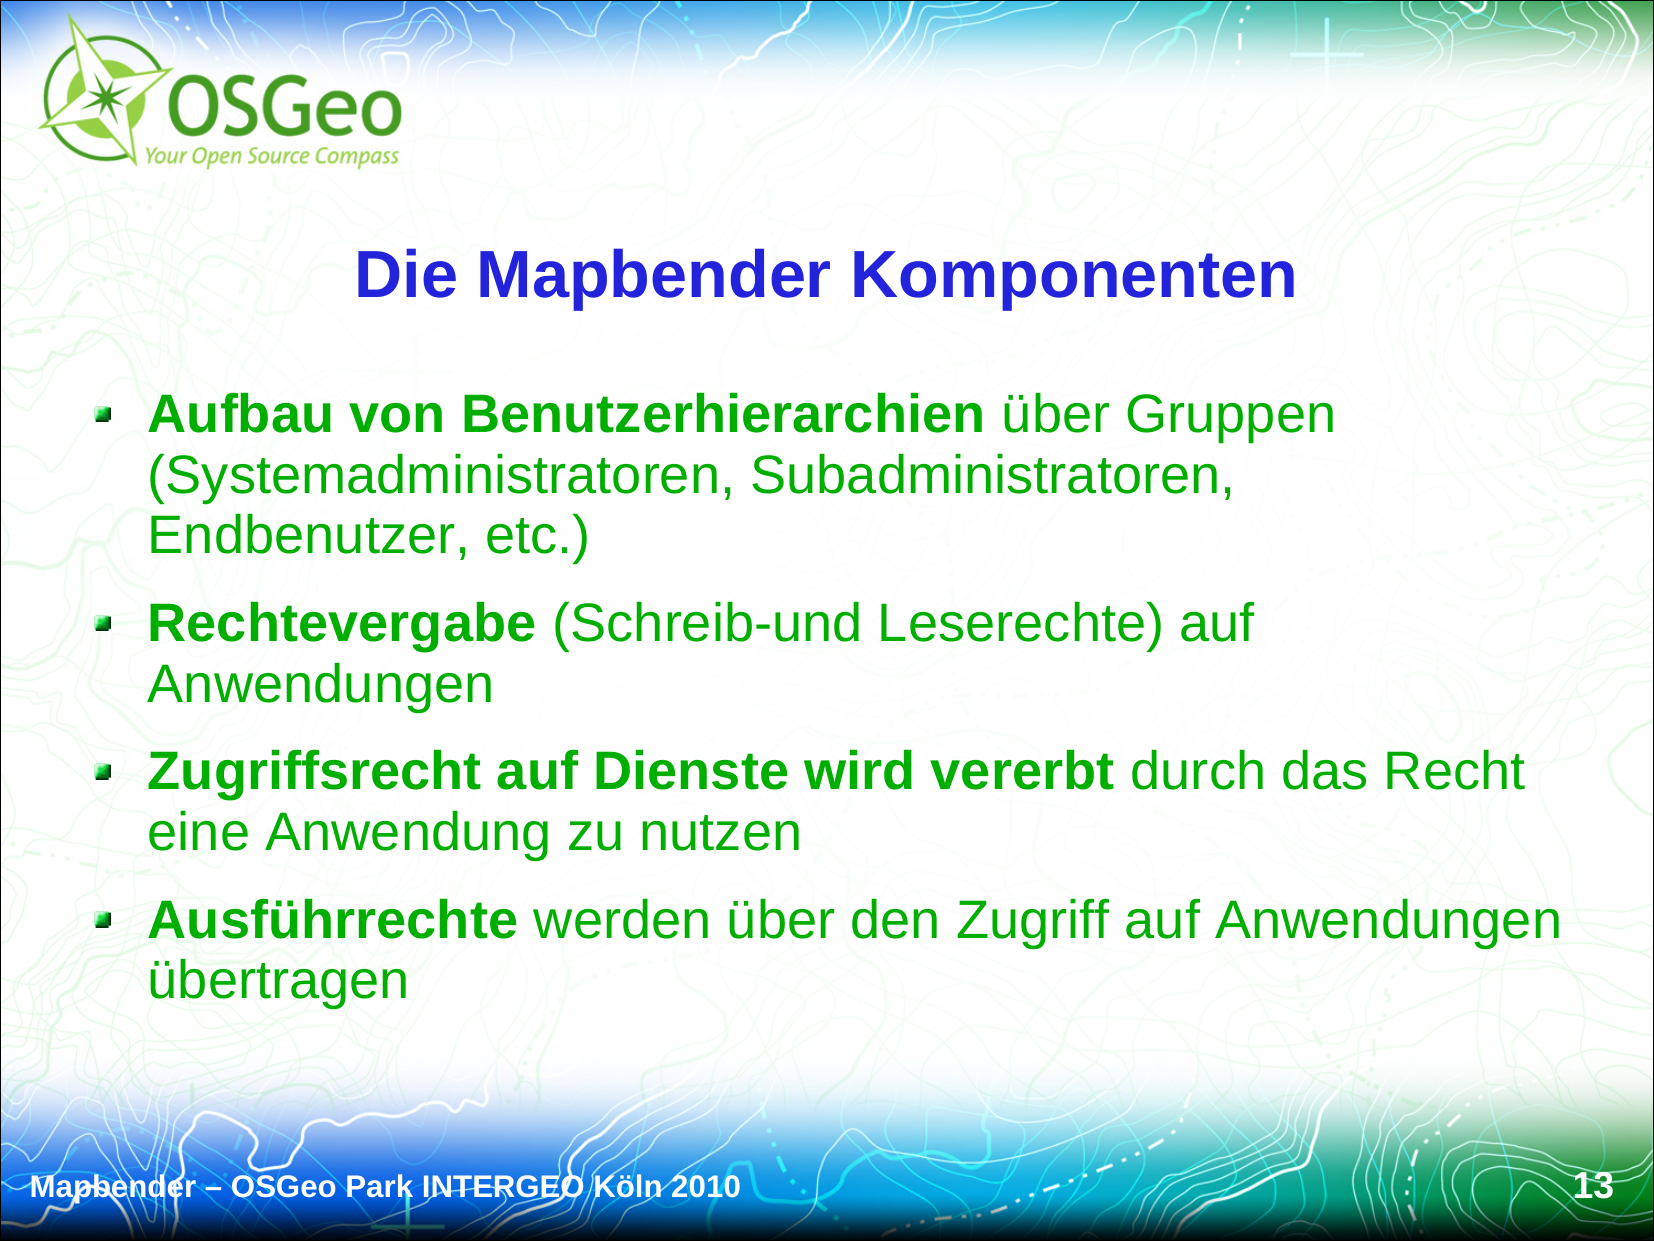

# Die Mapbender Komponenten
Aufbau von Benutzerhierarchien über Gruppen (Systemadministratoren, Subadministratoren, Endbenutzer, etc.)
Rechtevergabe (Schreib-und Leserechte) auf Anwendungen
Zugriffsrecht auf Dienste wird vererbt durch das Recht eine Anwendung zu nutzen
Ausführrechte werden über den Zugriff auf Anwendungen übertragen